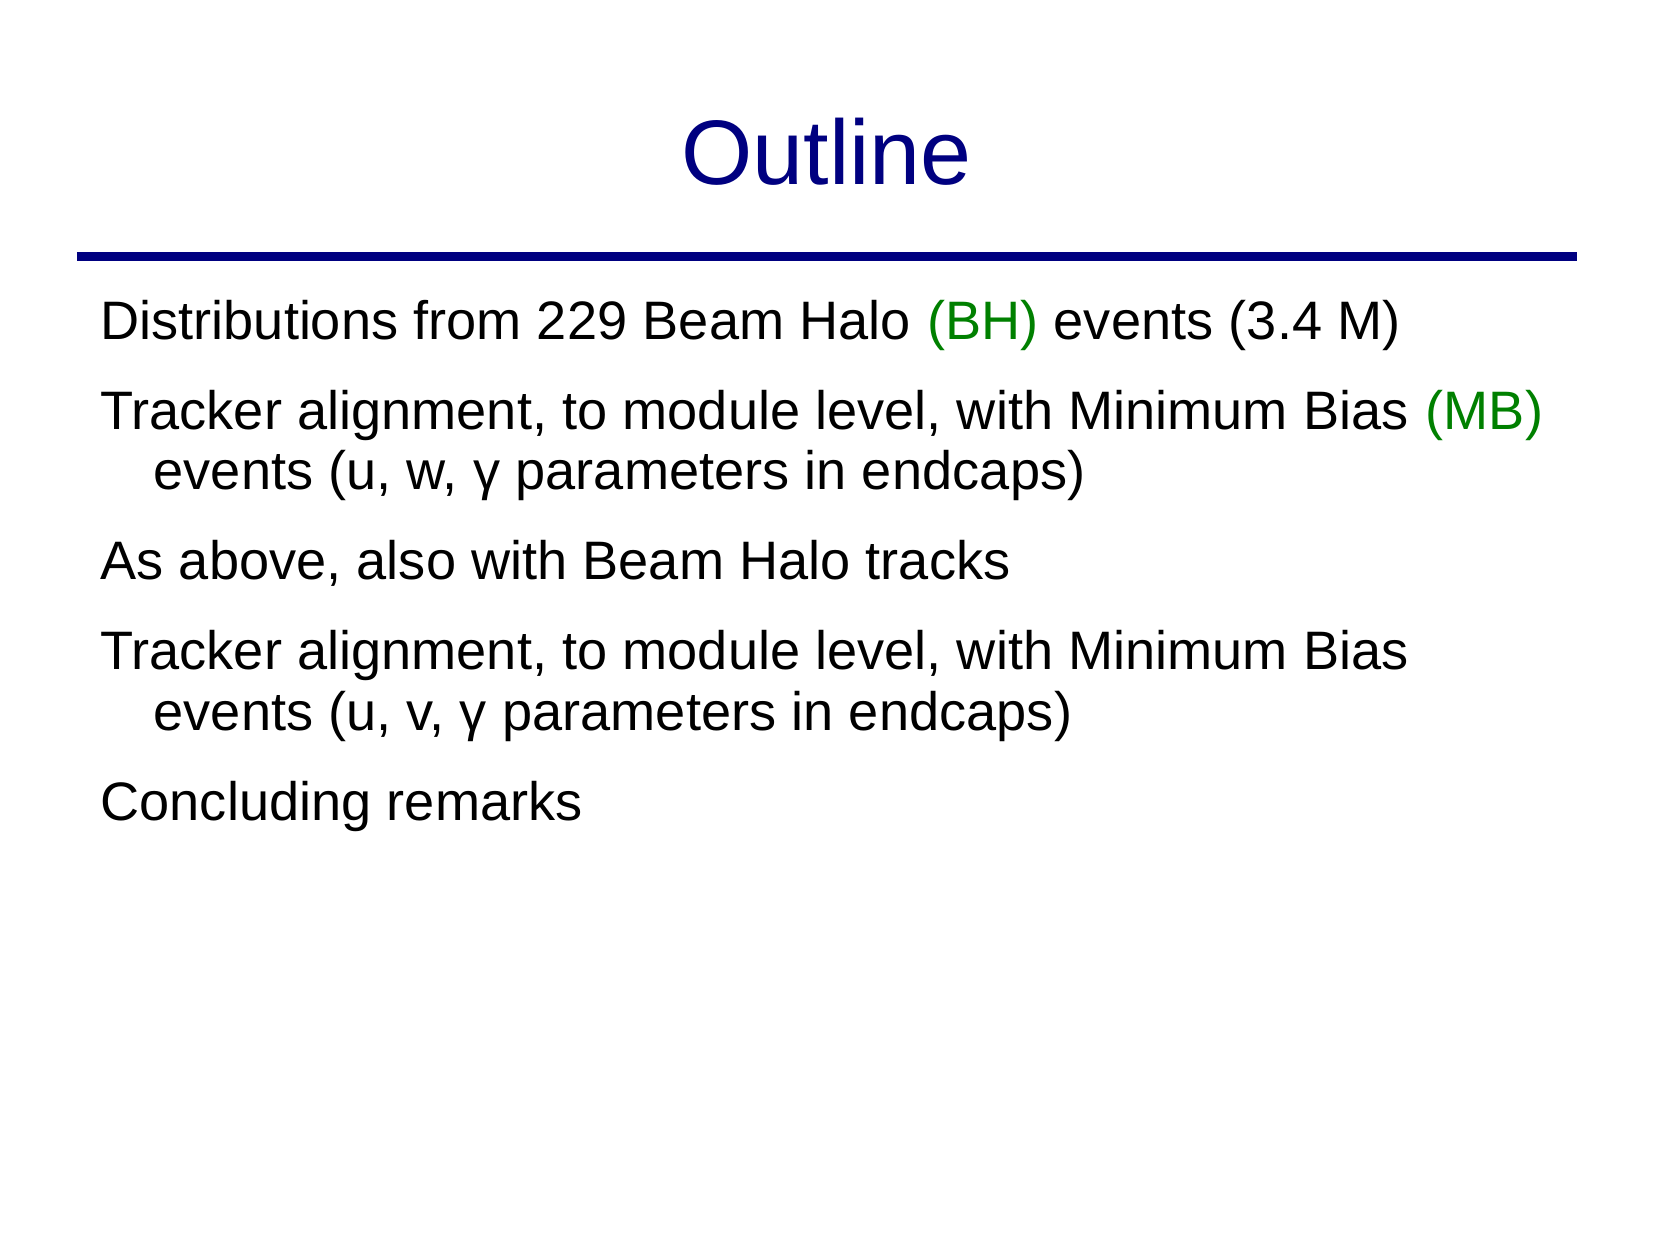

# Outline
Distributions from 229 Beam Halo (BH) events (3.4 M)
Tracker alignment, to module level, with Minimum Bias (MB) events (u, w, γ parameters in endcaps)
As above, also with Beam Halo tracks
Tracker alignment, to module level, with Minimum Bias events (u, v, γ parameters in endcaps)
Concluding remarks